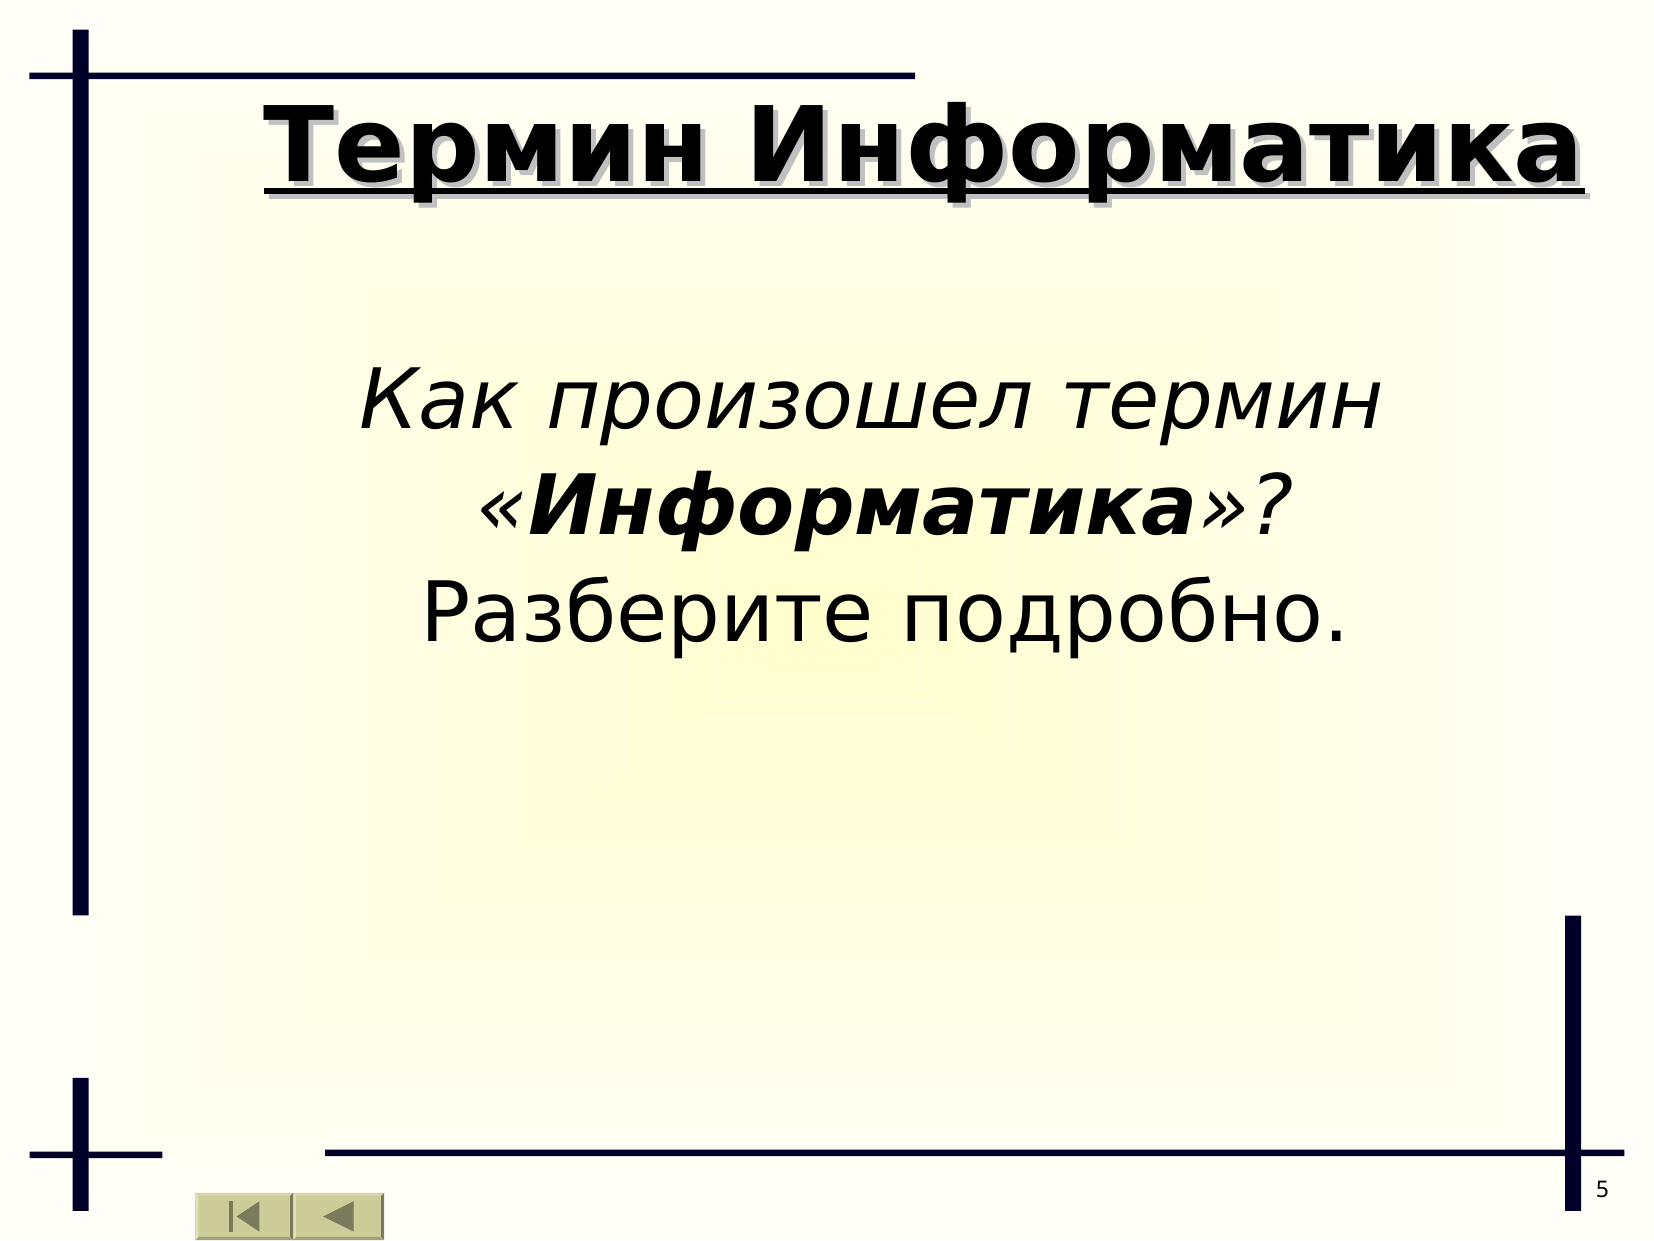

Термин Информатика
Как произошел термин
«Информатика»?
Разберите подробно.